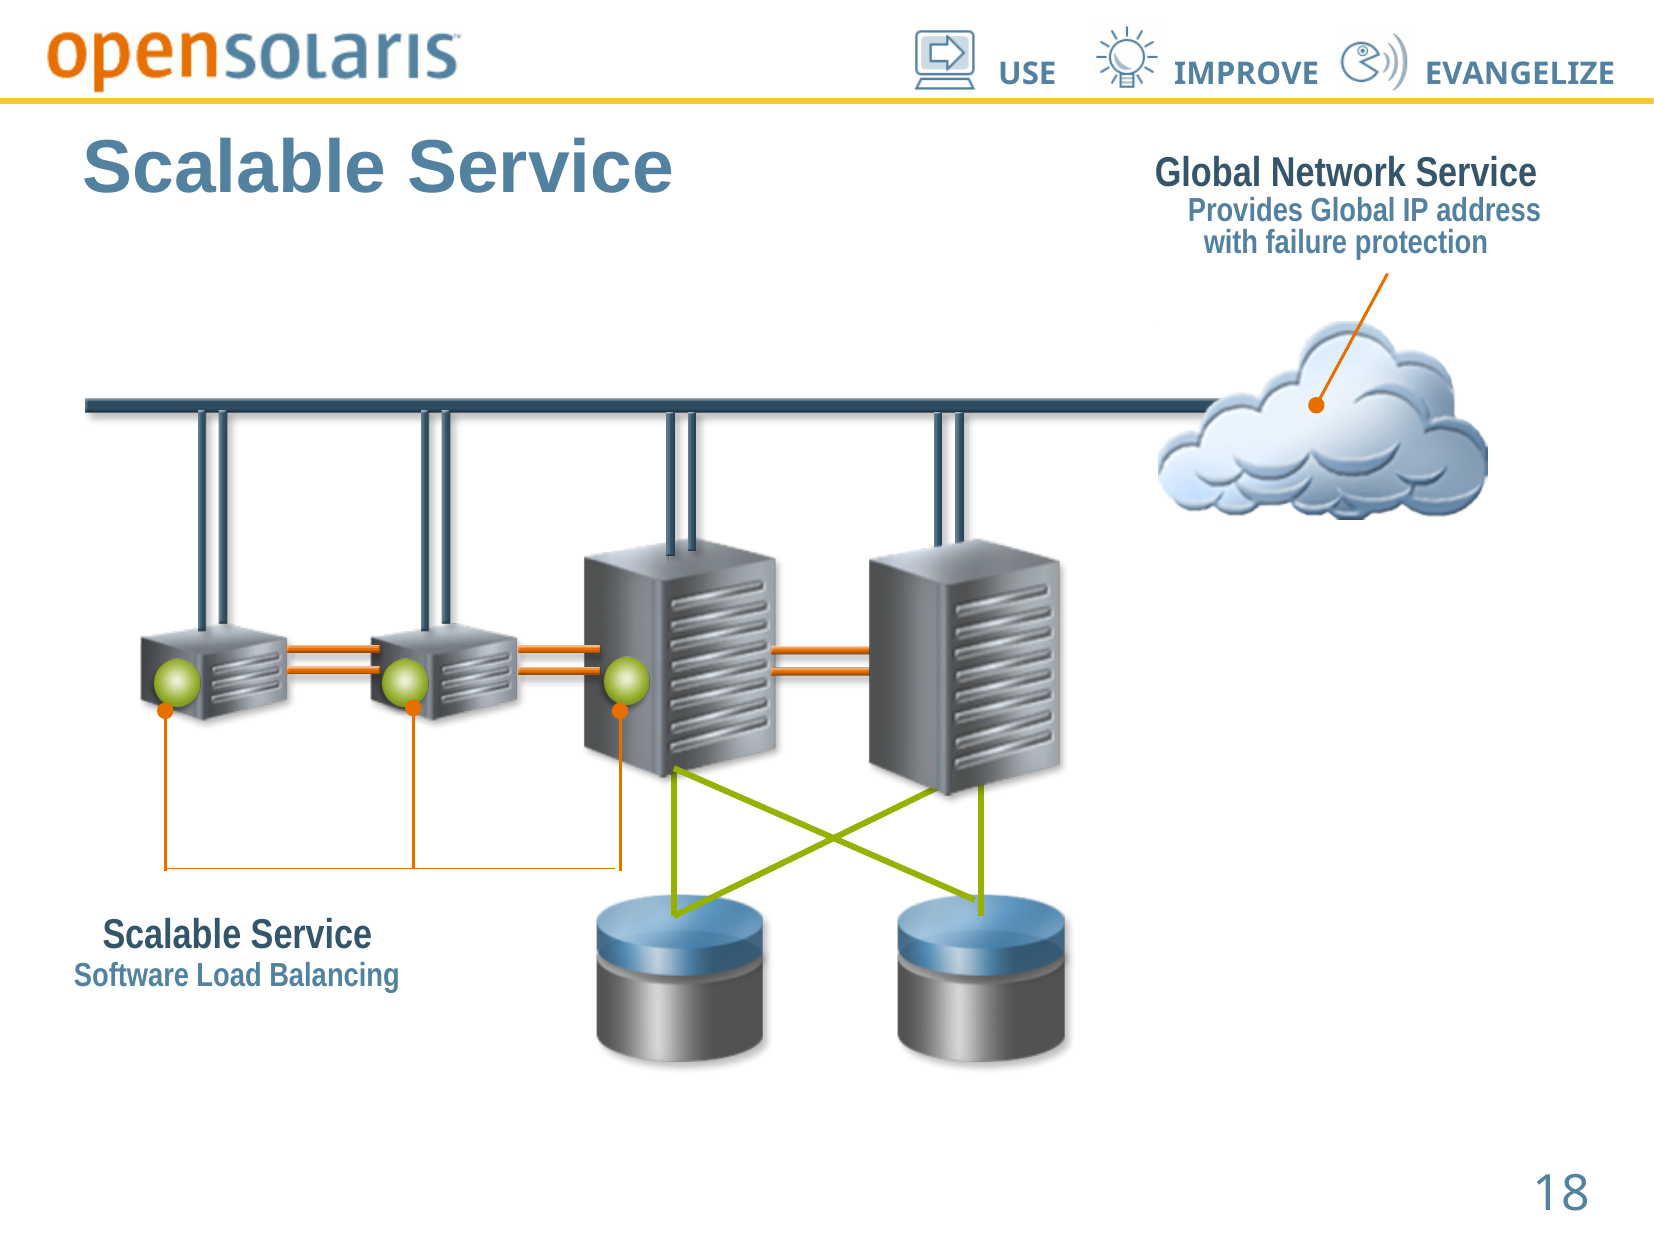

# Scalable Service
Global Network Service
 Provides Global IP address
with failure protection
Scalable Service
Software Load Balancing